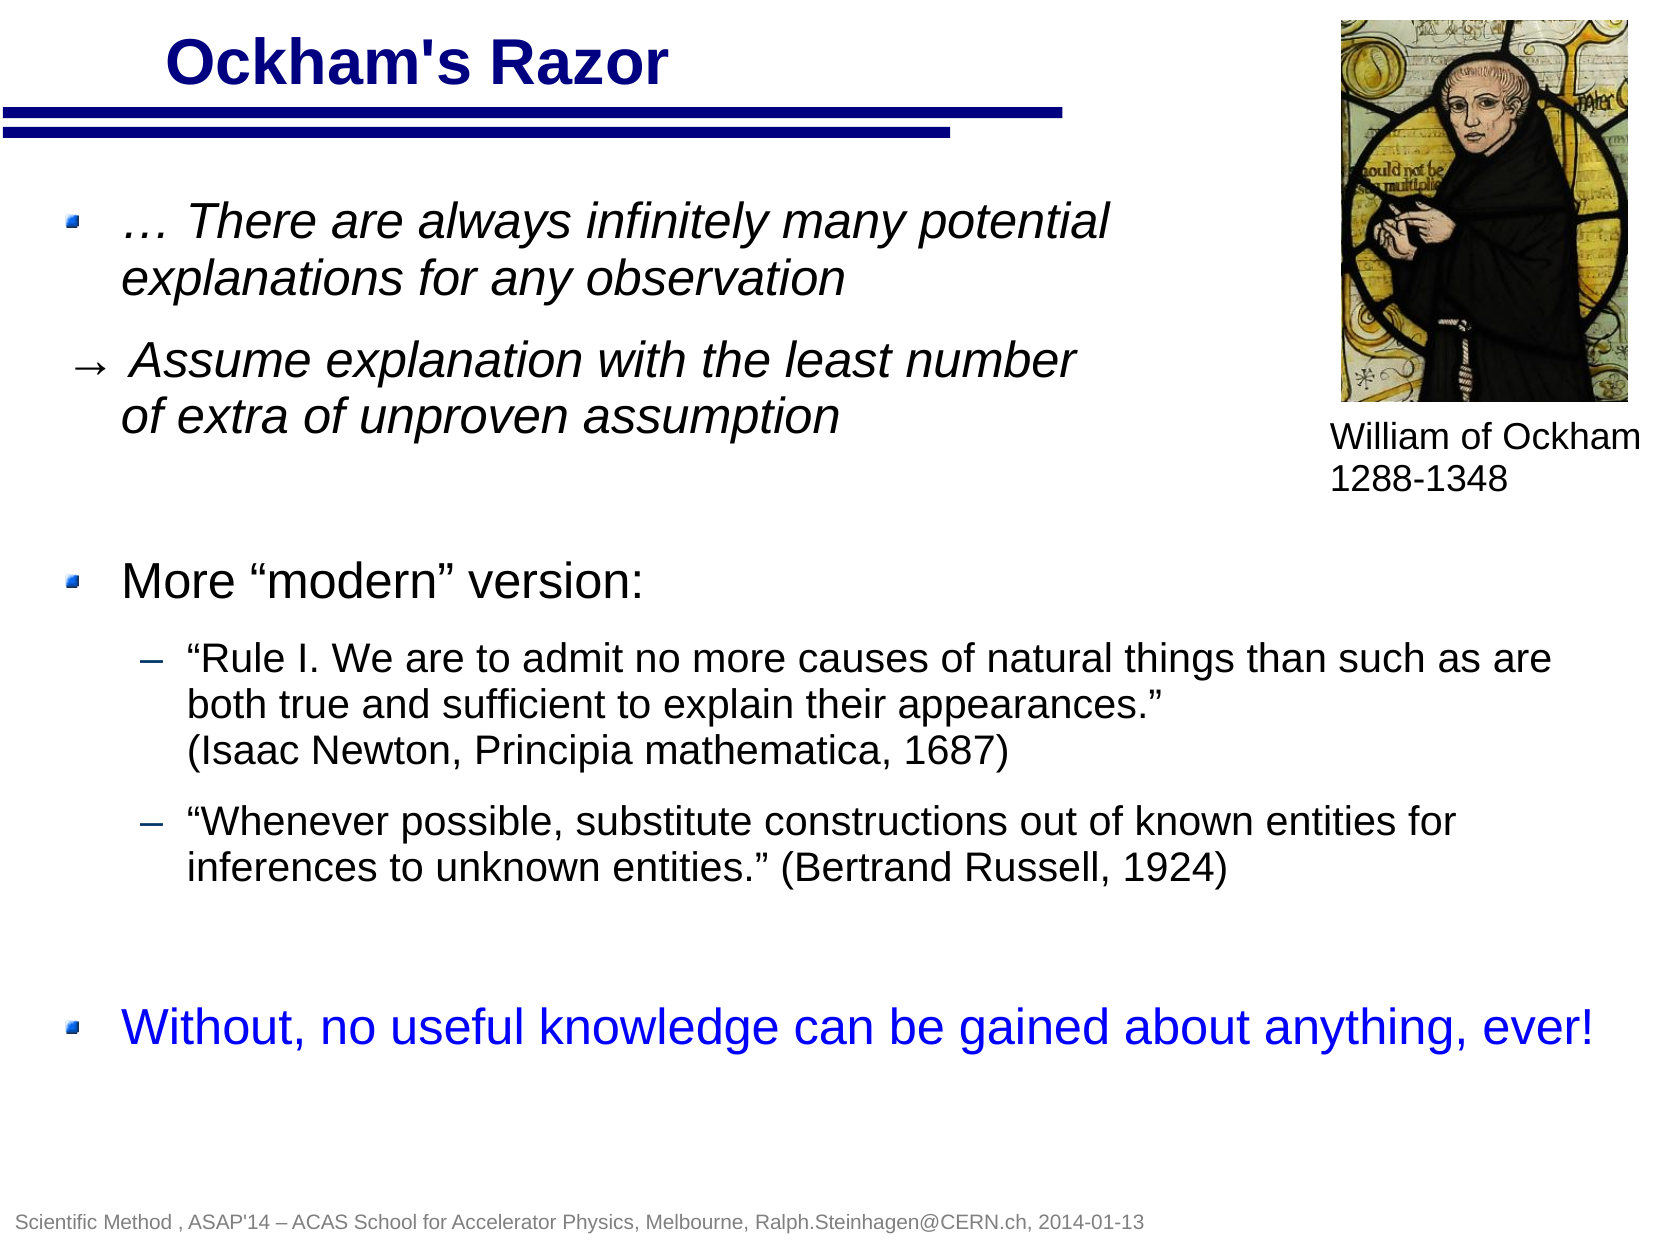

# Ockham's Razor
… There are always infinitely many potential 			explanations for any observation
→ Assume explanation with the least number 			 of extra of unproven assumption
More “modern” version:
“Rule I. We are to admit no more causes of natural things than such as are both true and sufficient to explain their appearances.” 			(Isaac Newton, Principia mathematica, 1687)
“Whenever possible, substitute constructions out of known entities for inferences to unknown entities.” (Bertrand Russell, 1924)
Without, no useful knowledge can be gained about anything, ever!
William of Ockham
1288-1348